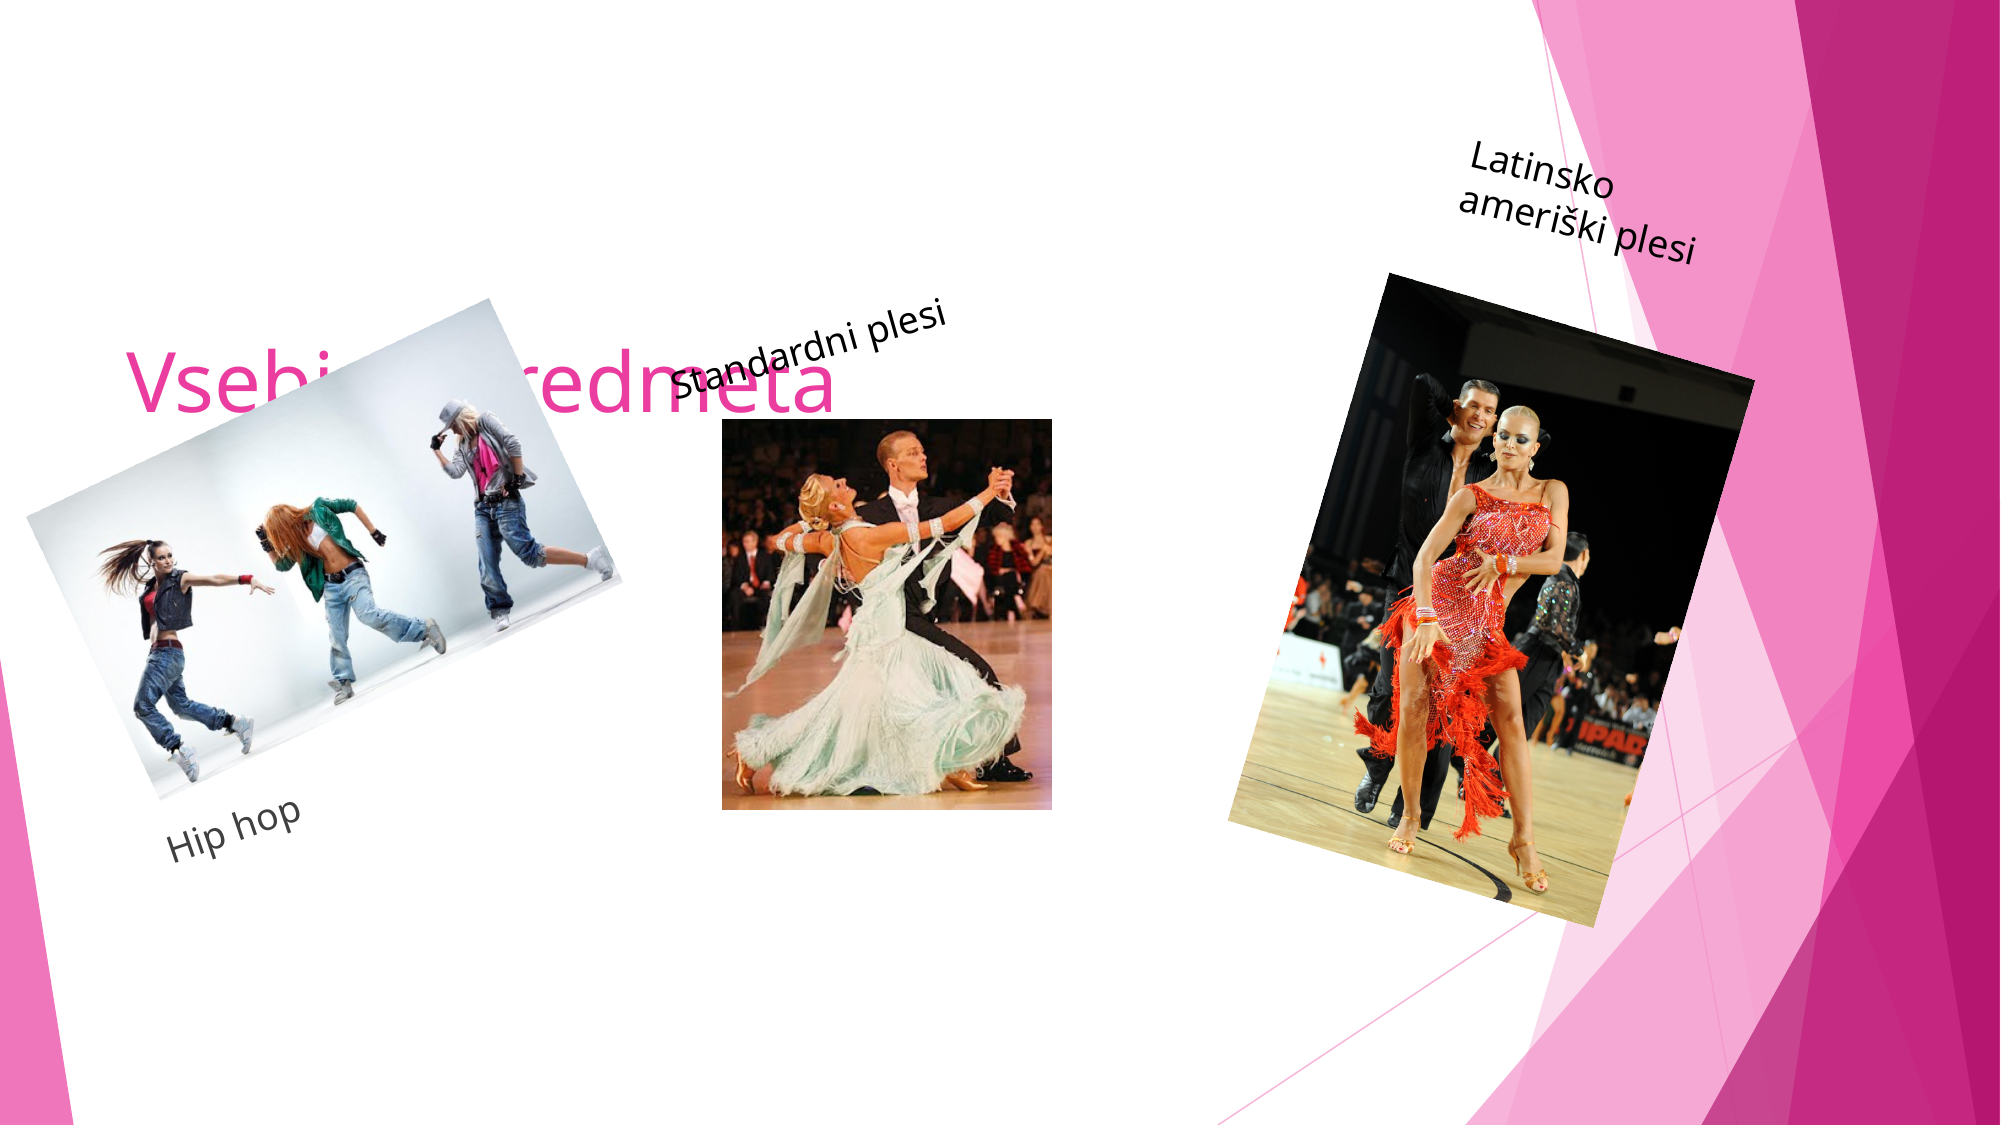

# Vsebina predmeta
Latinsko ameriški plesi
Standardni plesi
Hip hop